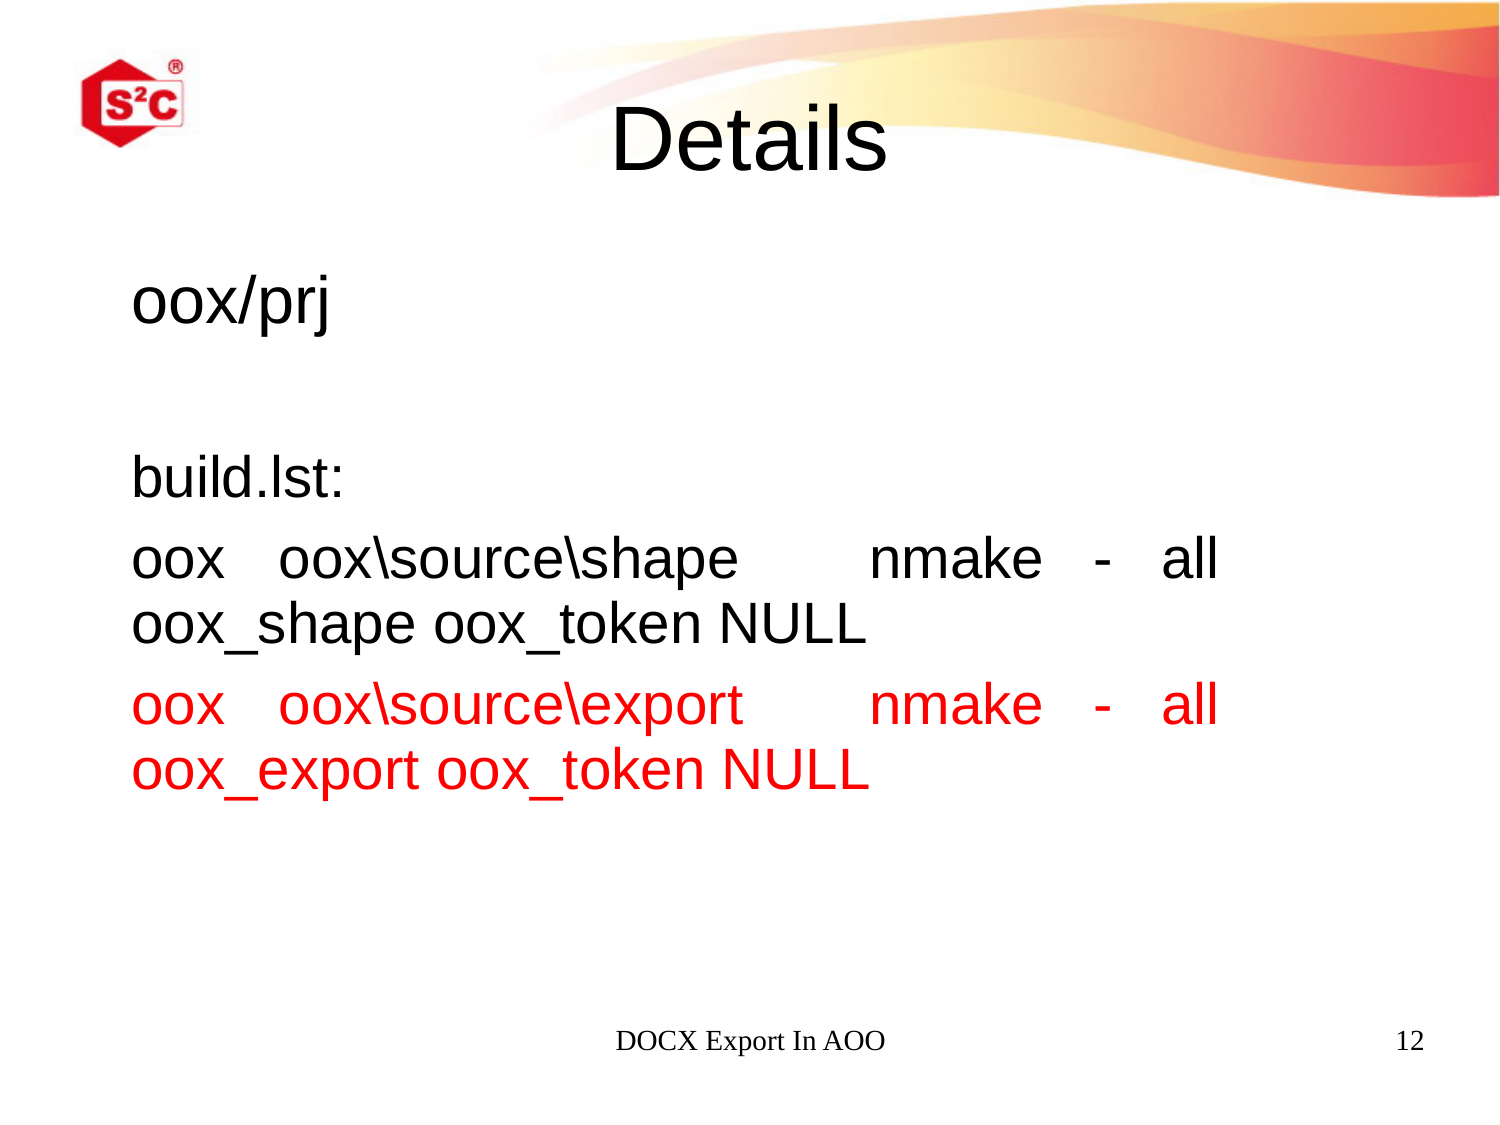

# Details
oox/prj
build.lst:
oox	oox\source\shape		nmake - all oox_shape oox_token NULL
oox	oox\source\export		nmake - all oox_export oox_token NULL
DOCX Export In AOO
12